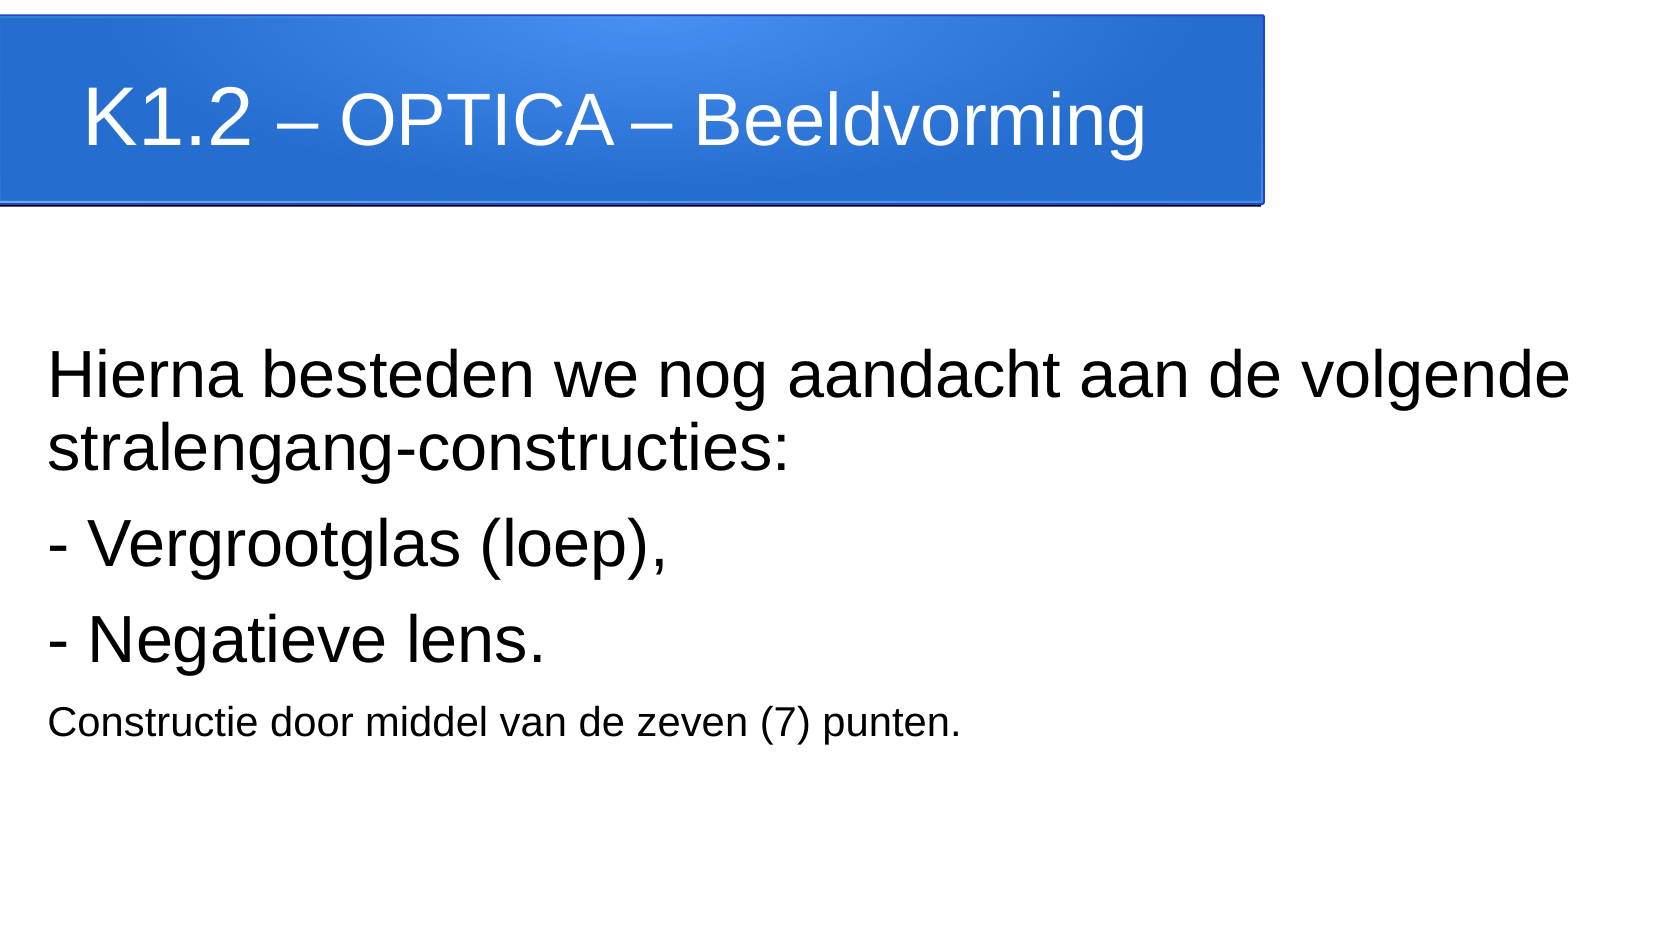

# K1.2 – OPTICA – Beeldvorming
Hierna besteden we nog aandacht aan de volgende stralengang-constructies:
- Vergrootglas (loep),
- Negatieve lens.
Constructie door middel van de zeven (7) punten.